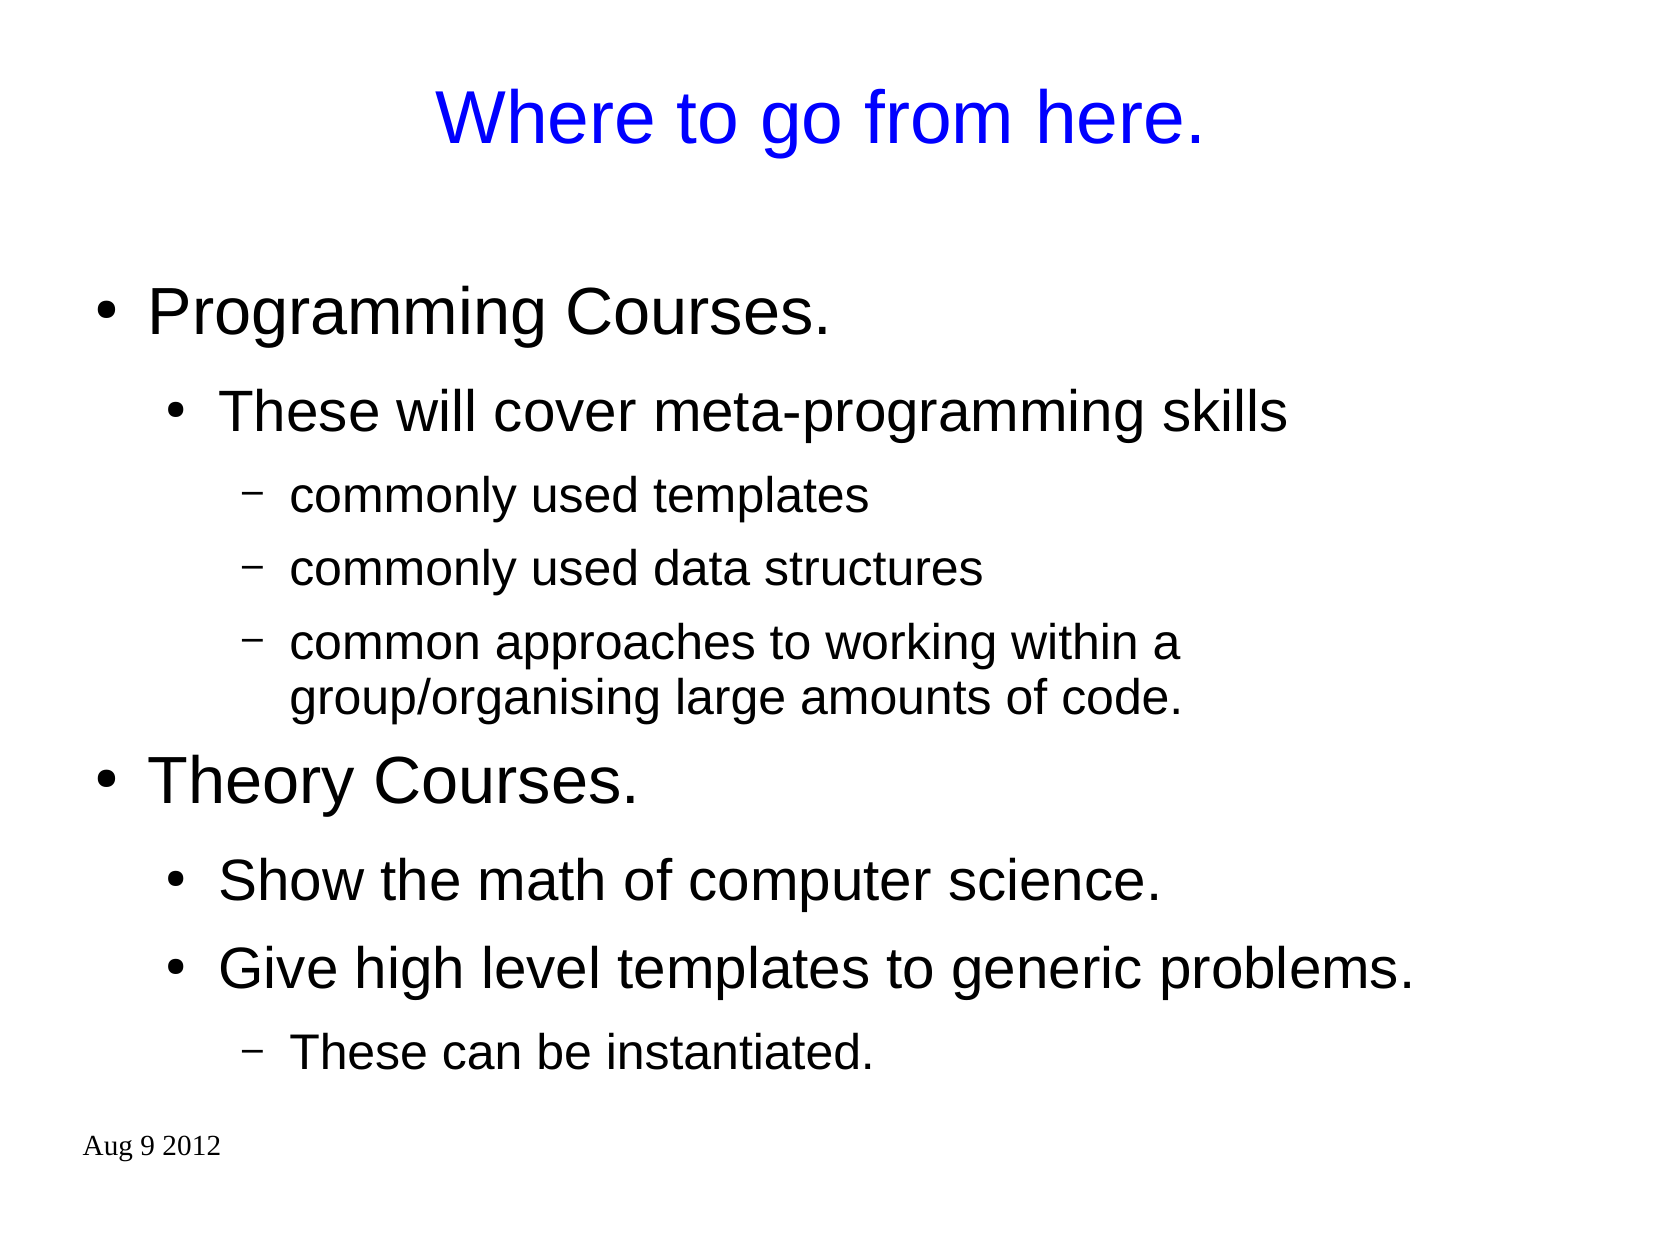

# Where to go from here.
Programming Courses.
These will cover meta-programming skills
commonly used templates
commonly used data structures
common approaches to working within a group/organising large amounts of code.
Theory Courses.
Show the math of computer science.
Give high level templates to generic problems.
These can be instantiated.
Aug 9 2012